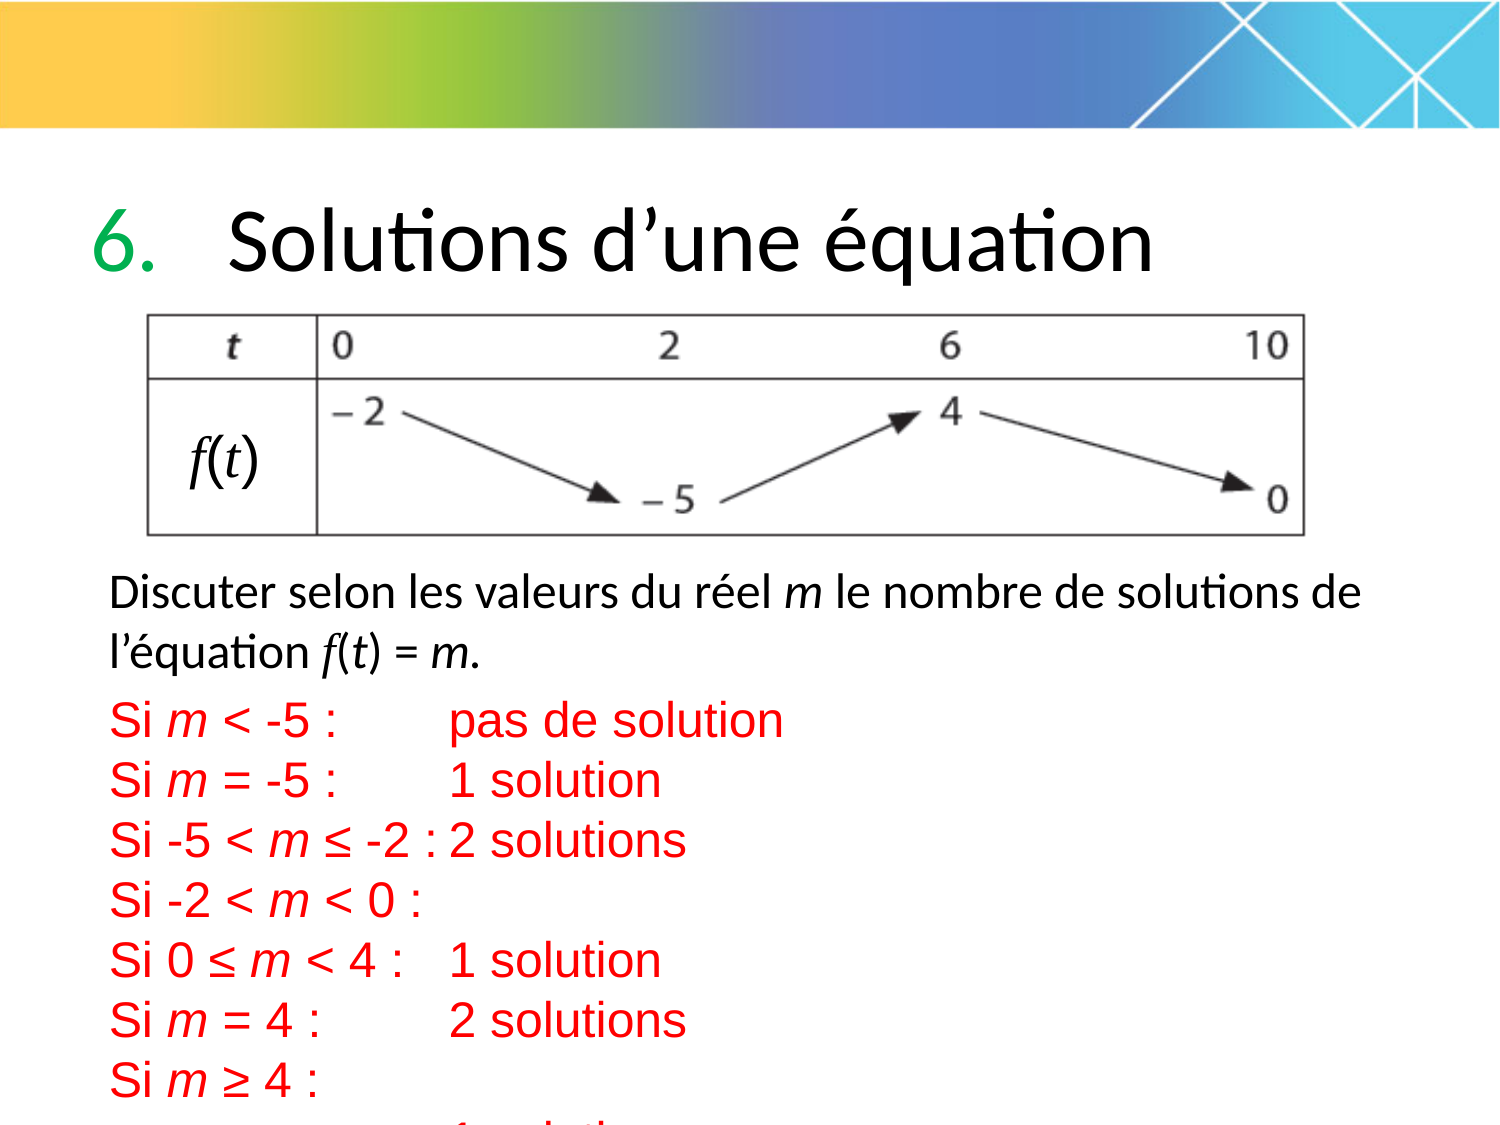

# Solutions d’une équation
f(t)
Discuter selon les valeurs du réel m le nombre de solutions de l’équation f(t) = m.
Si m < -5 :
Si m = -5 :
Si -5 < m ≤ -2 :
Si -2 < m < 0 :
Si 0 ≤ m < 4 :
Si m = 4 :
Si m ≥ 4 :
pas de solution
1 solution
2 solutions
1 solution
2 solutions
1 solution
pas de solution